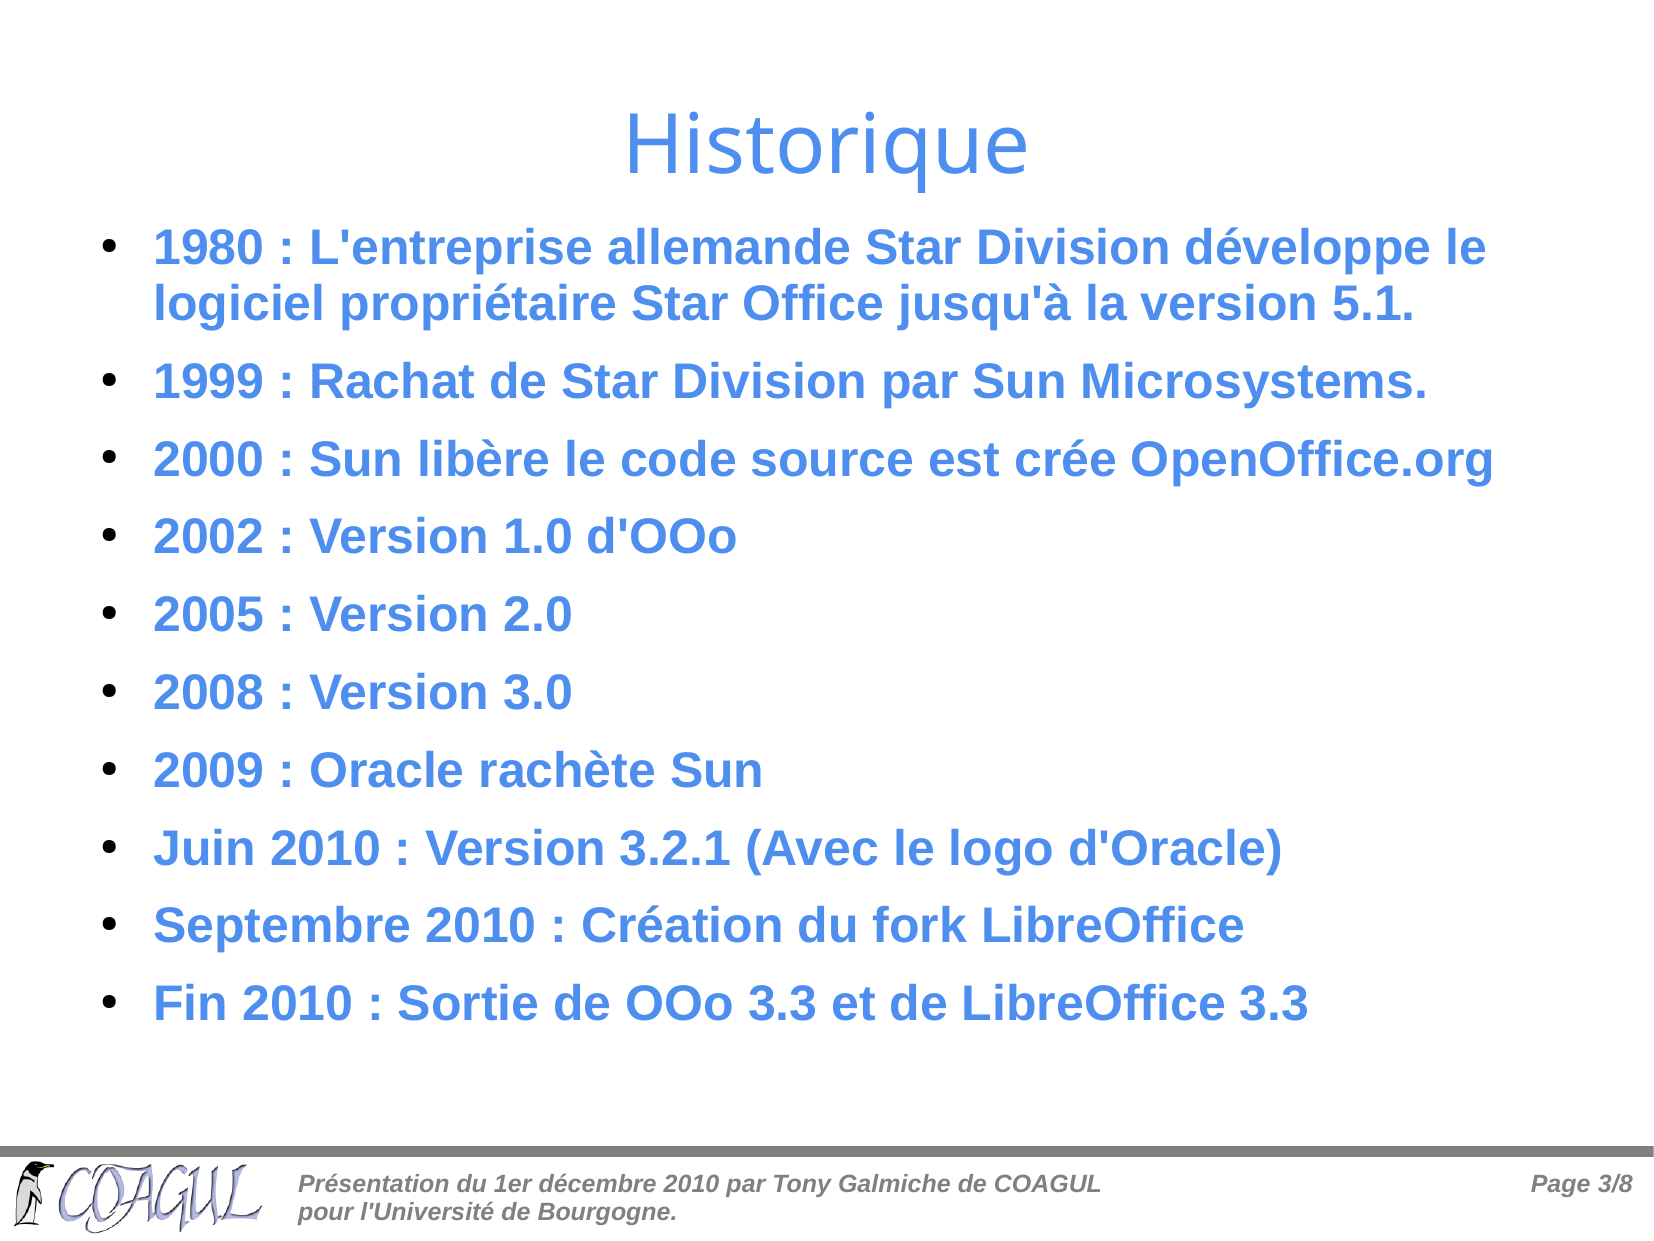

# Historique
1980 : L'entreprise allemande Star Division développe le logiciel propriétaire Star Office jusqu'à la version 5.1.
1999 : Rachat de Star Division par Sun Microsystems.
2000 : Sun libère le code source est crée OpenOffice.org
2002 : Version 1.0 d'OOo
2005 : Version 2.0
2008 : Version 3.0
2009 : Oracle rachète Sun
Juin 2010 : Version 3.2.1 (Avec le logo d'Oracle)
Septembre 2010 : Création du fork LibreOffice
Fin 2010 : Sortie de OOo 3.3 et de LibreOffice 3.3